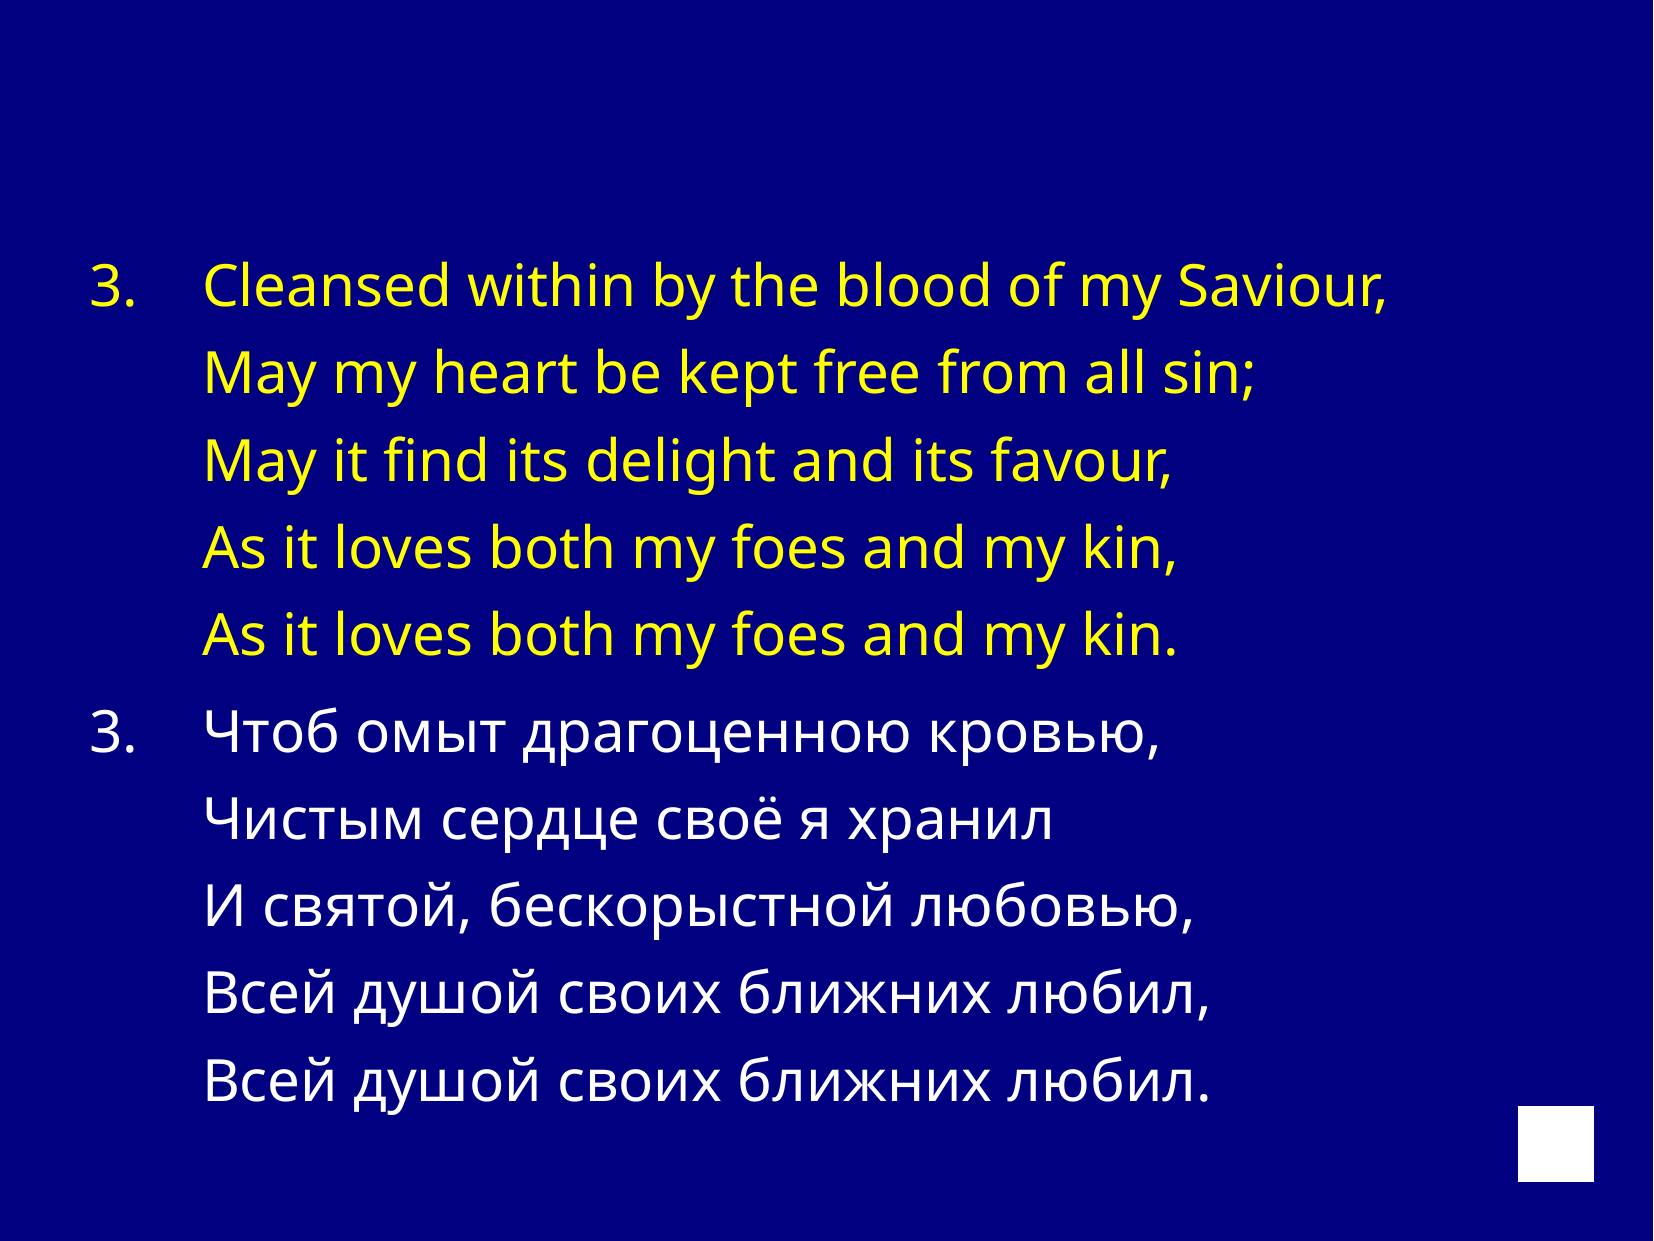

3.	Cleansed within by the blood of my Saviour,
	May my heart be kept free from all sin;
	May it find its delight and its favour,
	As it loves both my foes and my kin,
	As it loves both my foes and my kin.
3.	Чтоб омыт драгоценною кровью,
	Чистым сердце своё я хранил
	И святой, бескорыстной любовью,
	Всей душой своих ближних любил,
	Всей душой своих ближних любил.